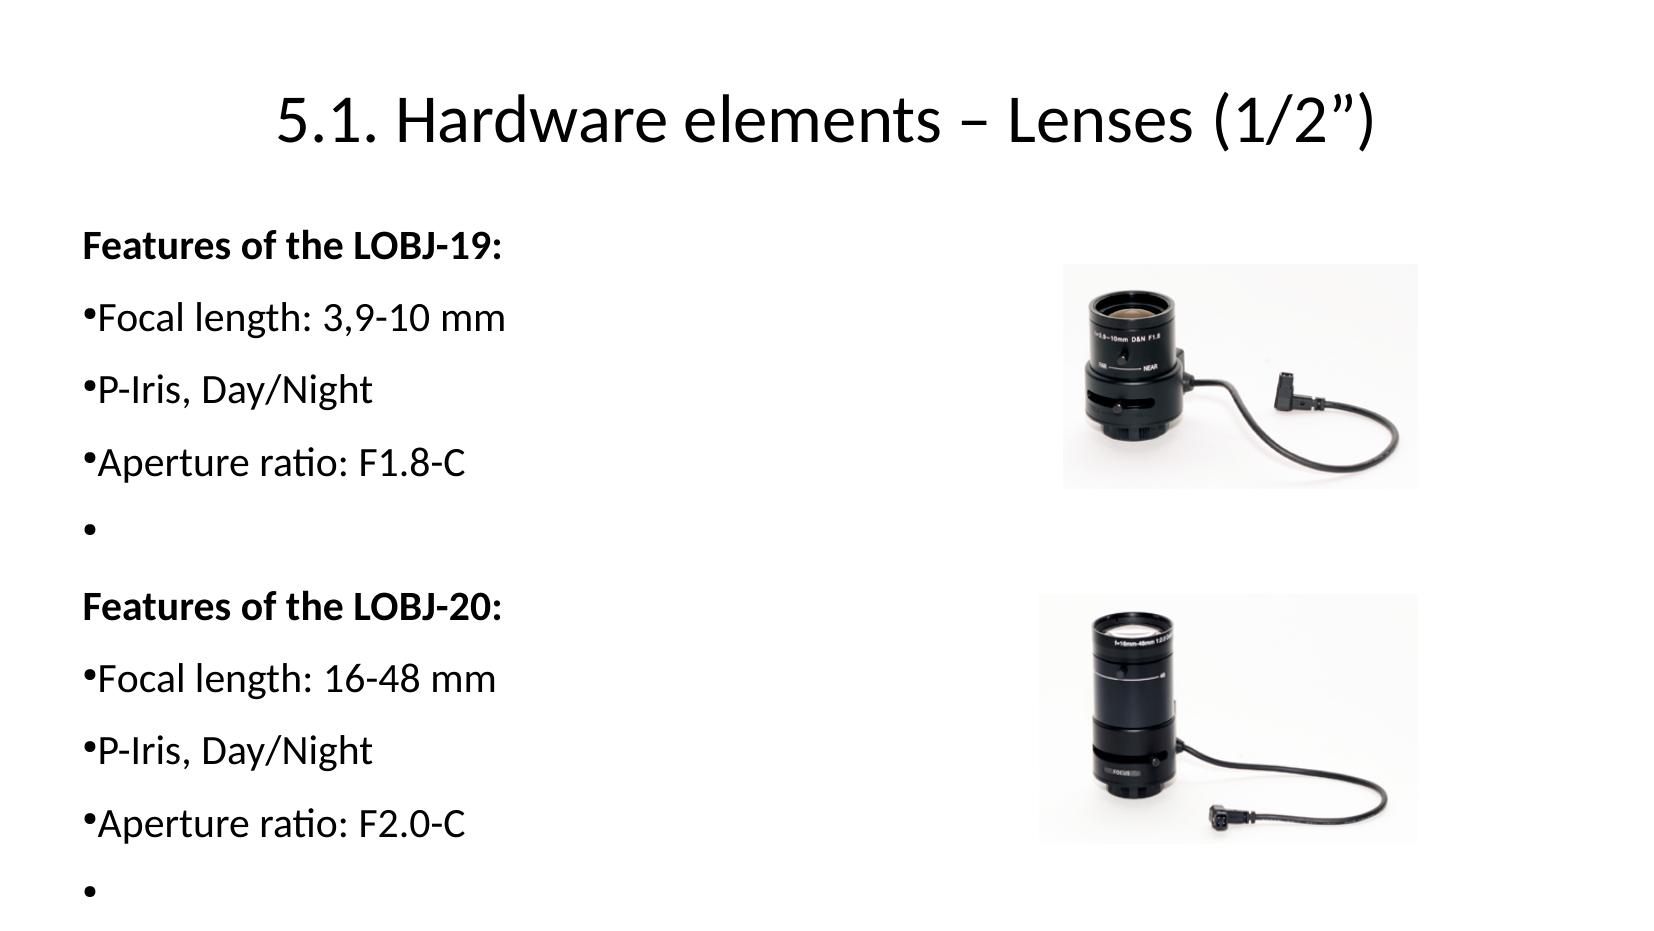

# 5.1. Hardware elements – Lenses (1/2”)
Features of the LOBJ-19:
Focal length: 3,9-10 mm
P-Iris, Day/Night
Aperture ratio: F1.8-C
Features of the LOBJ-20:
Focal length: 16-48 mm
P-Iris, Day/Night
Aperture ratio: F2.0-C